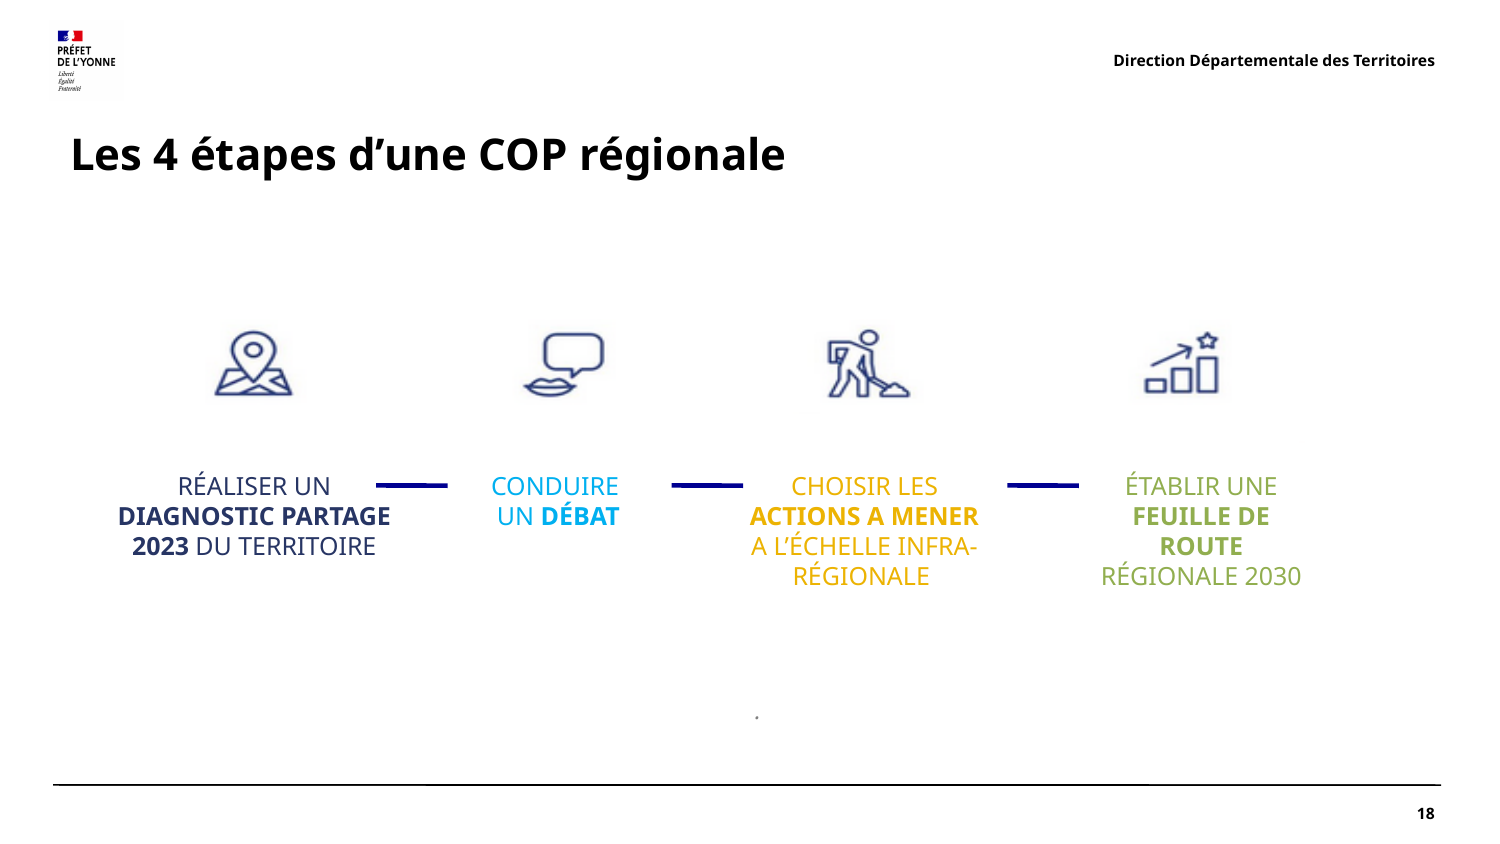

Direction Départementale des Territoires
# Les 4 étapes d’une COP régionale
RÉALISER UN DIAGNOSTIC PARTAGE 2023 DU TERRITOIRE
CONDUIRE
UN DÉBAT
CHOISIR LES ACTIONS A MENER A L’ÉCHELLE INFRA-RÉGIONALE
ÉTABLIR UNE FEUILLE DE ROUTE RÉGIONALE 2030
.
18